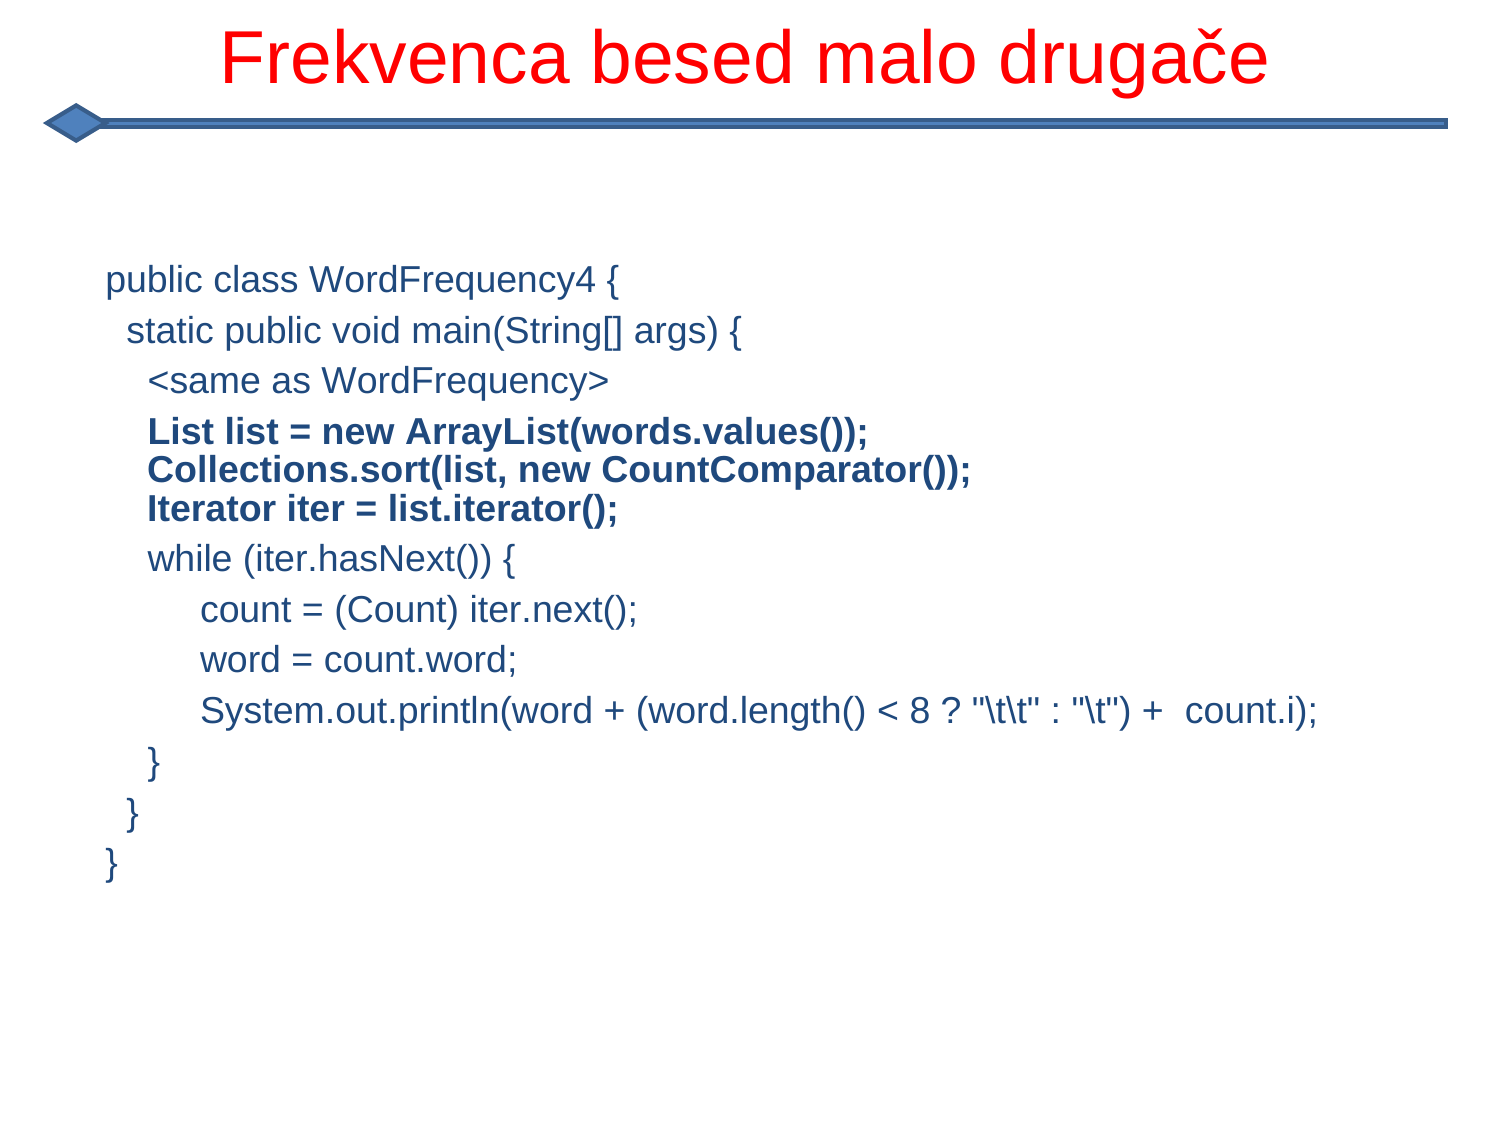

# Frekvenca besed malo drugače
public class WordFrequency4 {
 static public void main(String[] args) {
 <same as WordFrequency>
 List list = new ArrayList(words.values());
 Collections.sort(list, new CountComparator());
 Iterator iter = list.iterator();
 while (iter.hasNext()) {
 count = (Count) iter.next();
 word = count.word;
 System.out.println(word + (word.length() < 8 ? "\t\t" : "\t") + count.i);
 }
 }
}